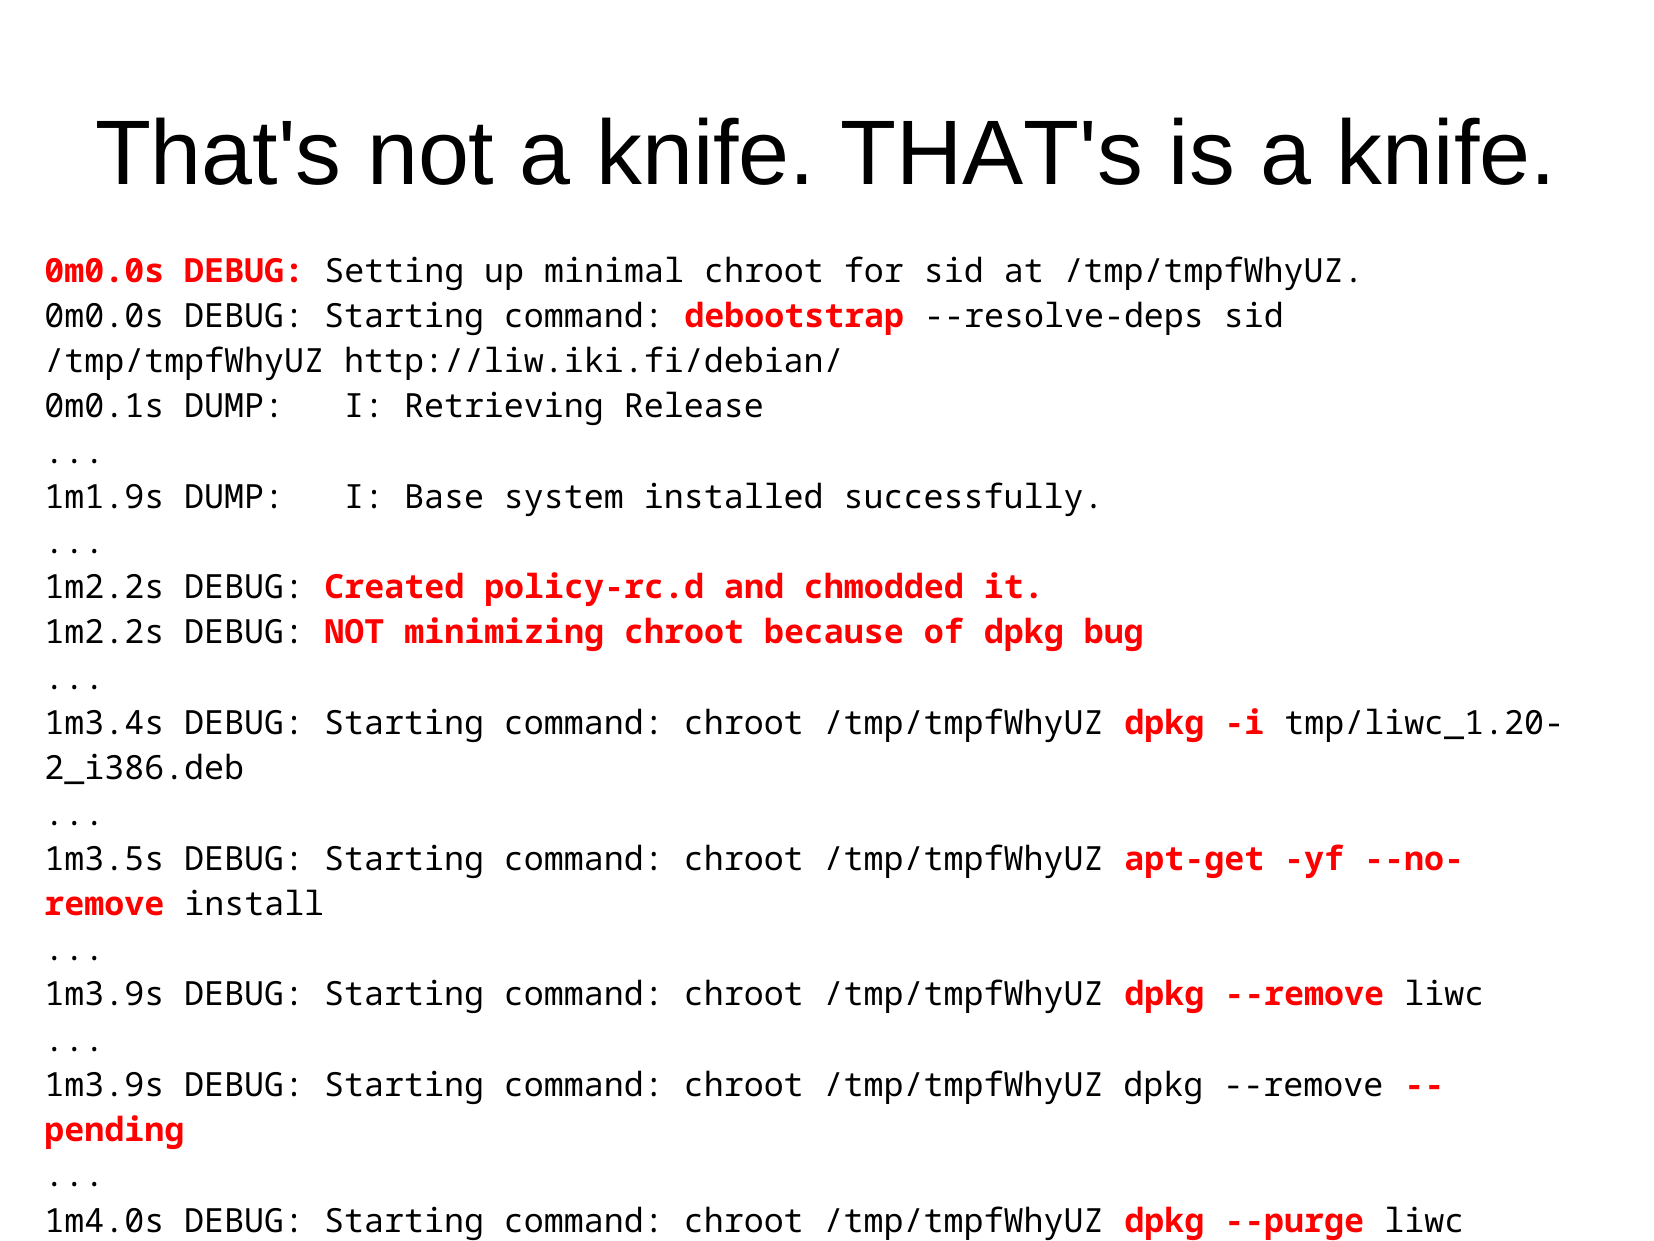

# That's not a knife. THAT's is a knife.
0m0.0s DEBUG: Setting up minimal chroot for sid at /tmp/tmpfWhyUZ.
0m0.0s DEBUG: Starting command: debootstrap --resolve-deps sid /tmp/tmpfWhyUZ http://liw.iki.fi/debian/
0m0.1s DUMP: I: Retrieving Release
...
1m1.9s DUMP: I: Base system installed successfully.
...
1m2.2s DEBUG: Created policy-rc.d and chmodded it.
1m2.2s DEBUG: NOT minimizing chroot because of dpkg bug
...
1m3.4s DEBUG: Starting command: chroot /tmp/tmpfWhyUZ dpkg -i tmp/liwc_1.20-2_i386.deb
...
1m3.5s DEBUG: Starting command: chroot /tmp/tmpfWhyUZ apt-get -yf --no-remove install
...
1m3.9s DEBUG: Starting command: chroot /tmp/tmpfWhyUZ dpkg --remove liwc
...
1m3.9s DEBUG: Starting command: chroot /tmp/tmpfWhyUZ dpkg --remove --pending
...
1m4.0s DEBUG: Starting command: chroot /tmp/tmpfWhyUZ dpkg --purge liwc
...
1m4.7s INFO: PASS: Installation and purging test.
...
1m6.5s INFO: PASS: Installation, upgrade and purging tests.